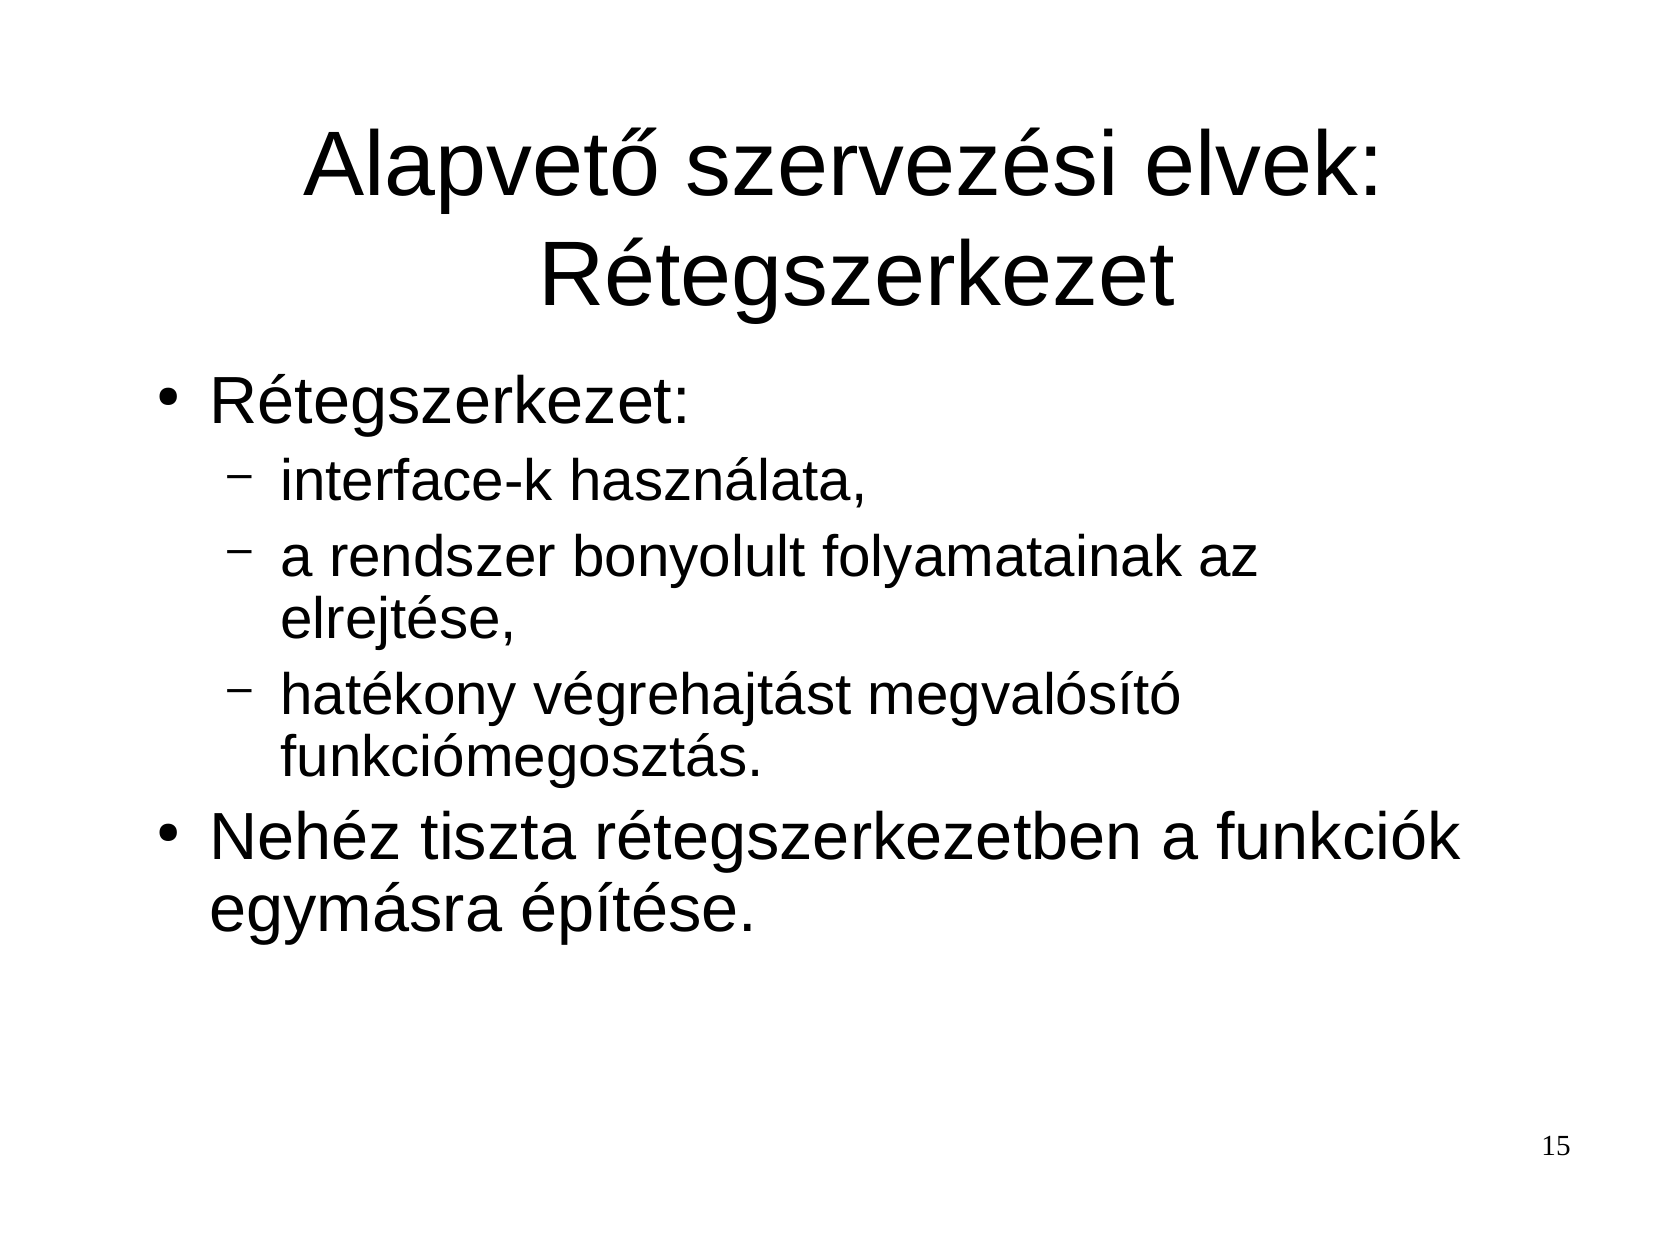

# Alapvető szervezési elvek: Rétegszerkezet
Rétegszerkezet:
interface-k használata,
a rendszer bonyolult folyamatainak az elrejtése,
hatékony végrehajtást megvalósító funkciómegosztás.
Nehéz tiszta rétegszerkezetben a funkciók egymásra építése.
15